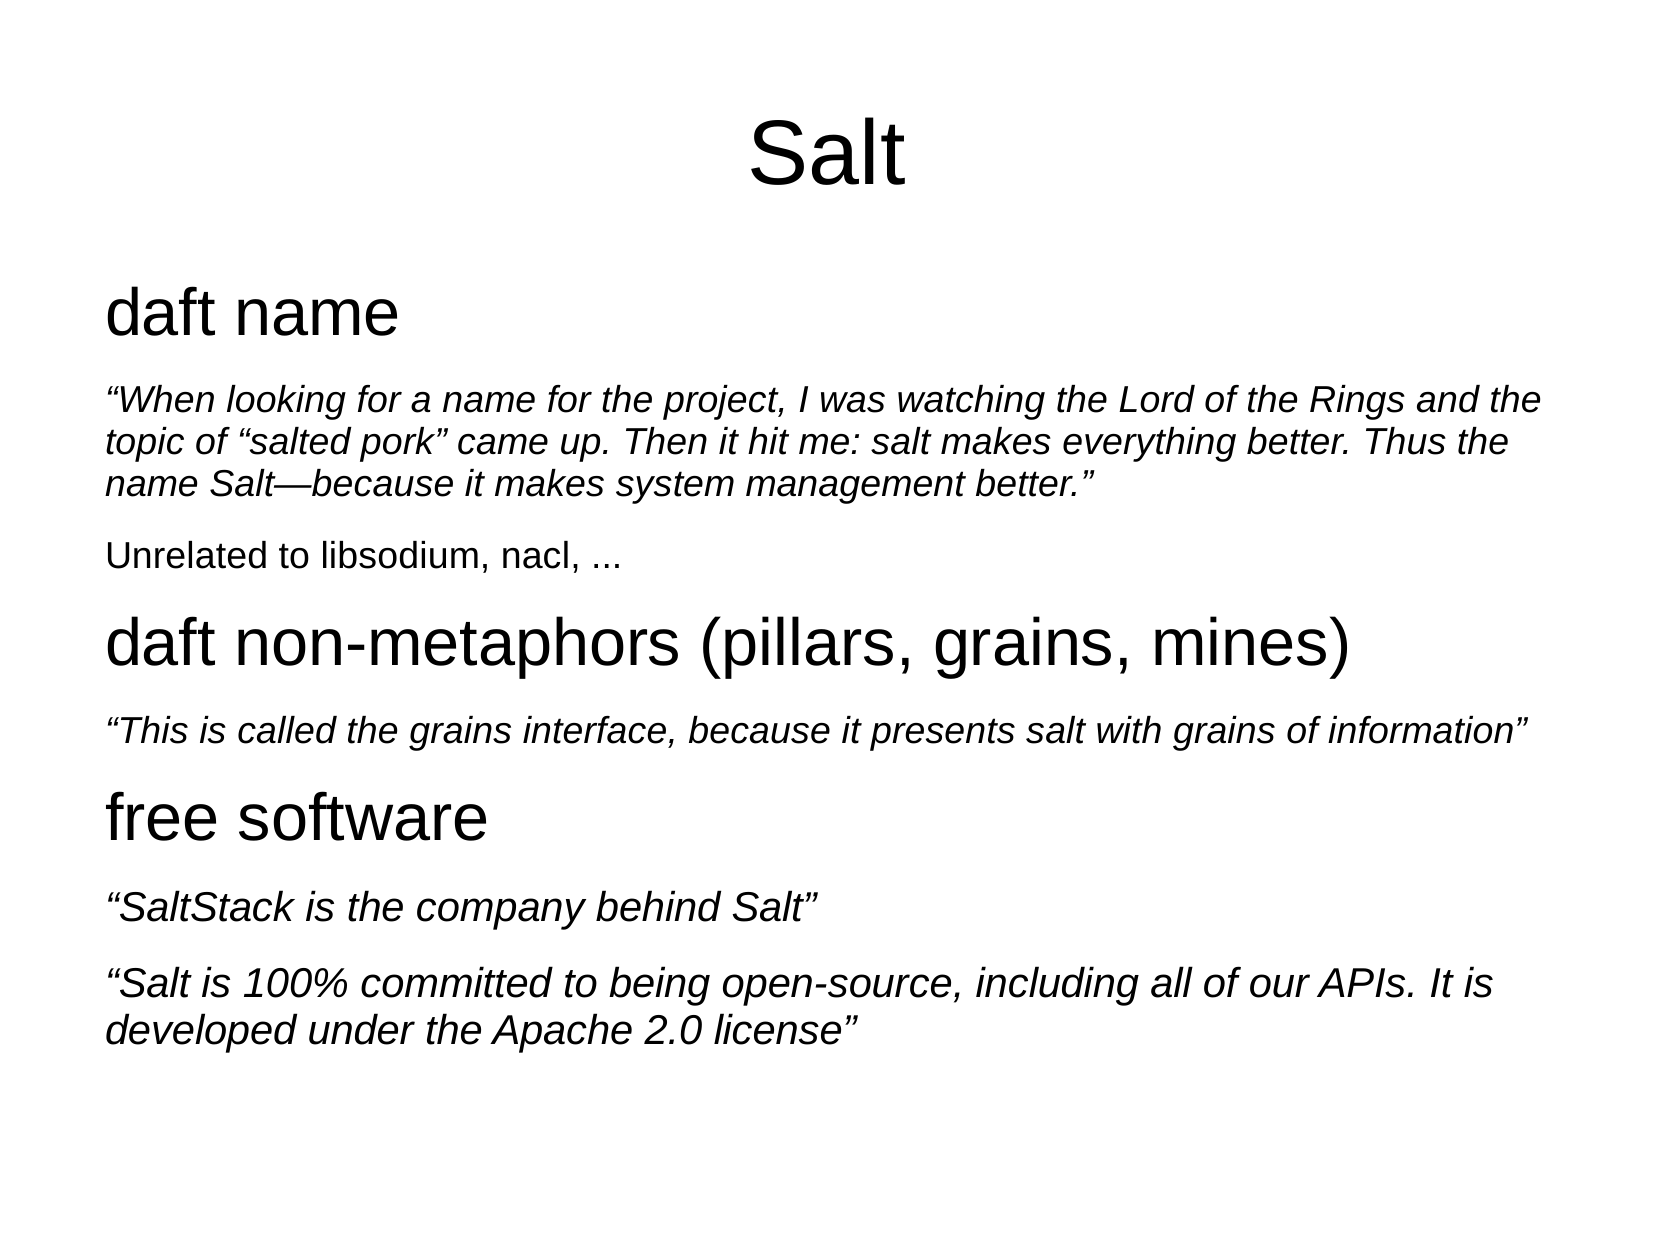

# Salt
daft name
“When looking for a name for the project, I was watching the Lord of the Rings and the topic of “salted pork” came up. Then it hit me: salt makes everything better. Thus the name Salt—because it makes system management better.”
Unrelated to libsodium, nacl, ...
daft non-metaphors (pillars, grains, mines)
“This is called the grains interface, because it presents salt with grains of information”
free software
“SaltStack is the company behind Salt”
“Salt is 100% committed to being open-source, including all of our APIs. It is developed under the Apache 2.0 license”